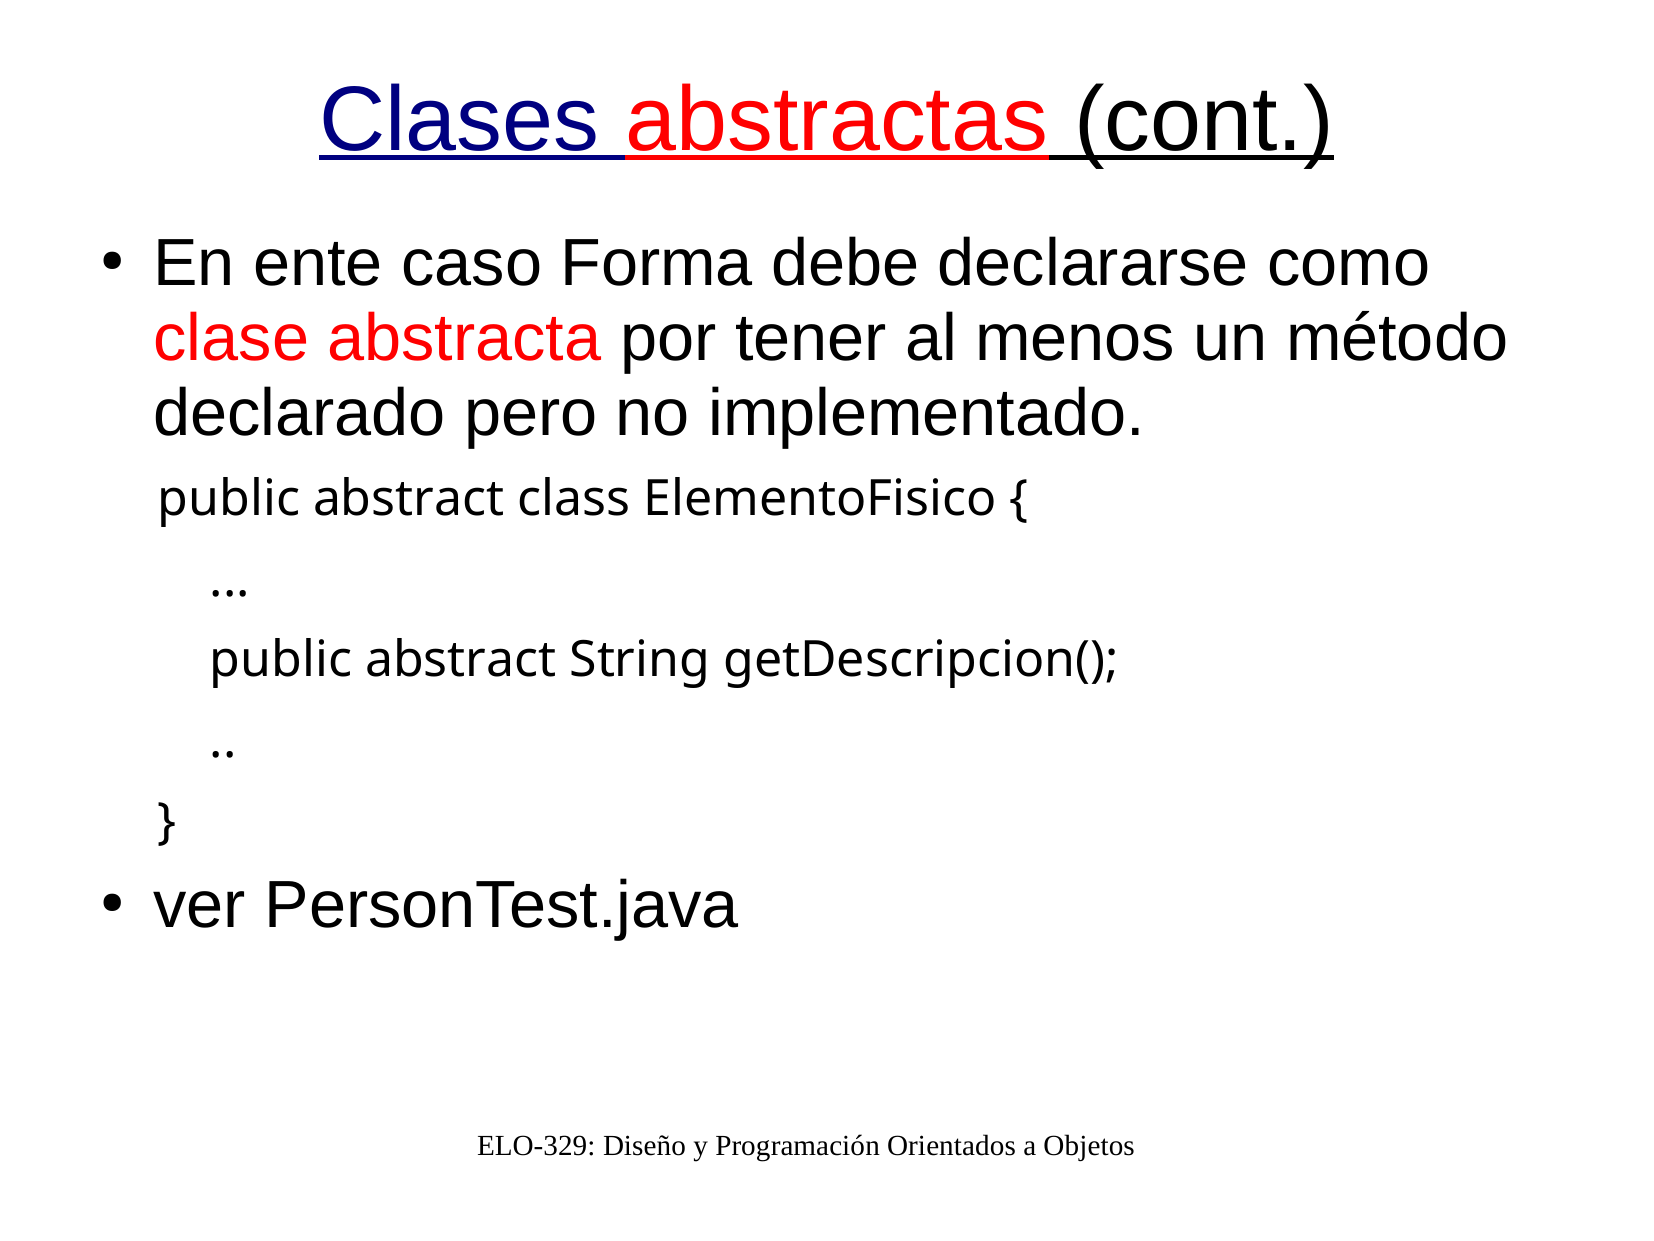

# Clases abstractas (cont.)‏
En ente caso Forma debe declararse como clase abstracta por tener al menos un método declarado pero no implementado.
public abstract class ElementoFisico {
 ...
 public abstract String getDescripcion();
 ..
}
ver PersonTest.java